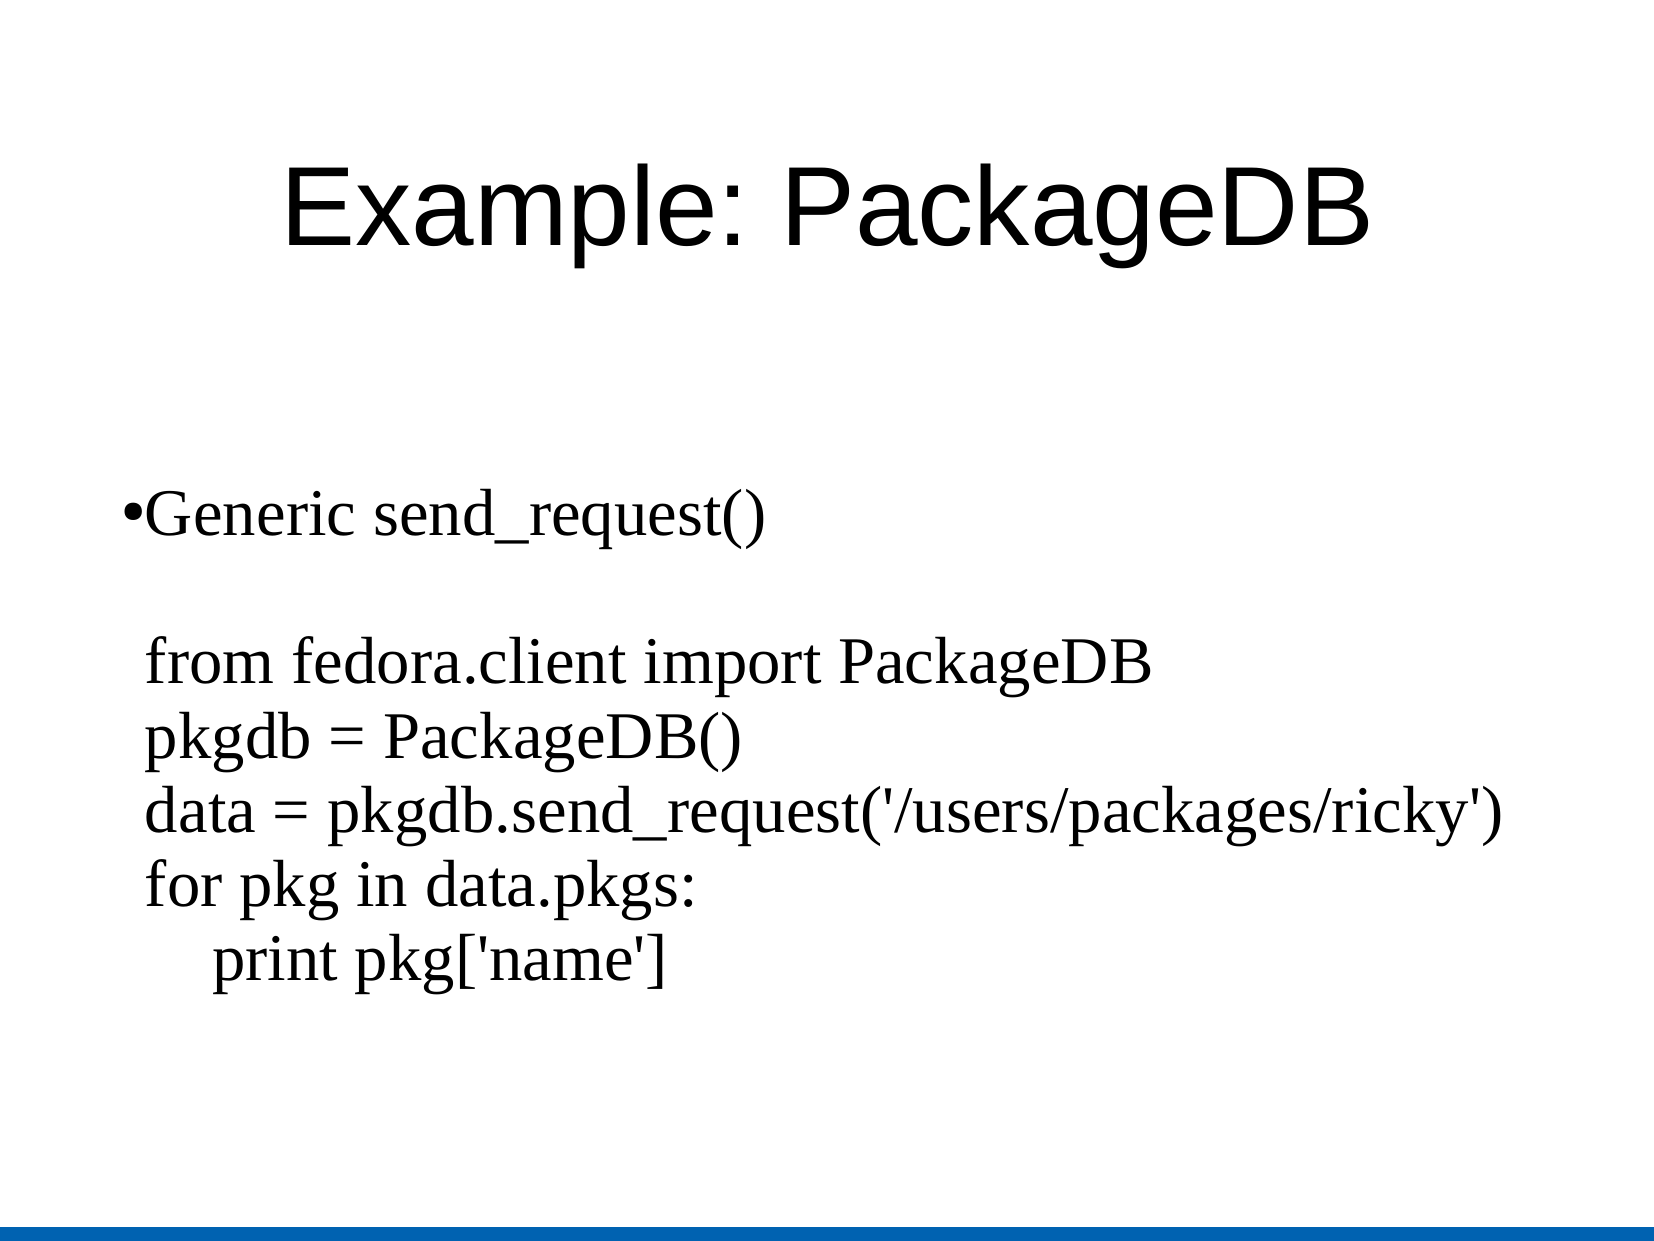

# Example: PackageDB
Generic send_request()
from fedora.client import PackageDB
pkgdb = PackageDB()
data = pkgdb.send_request('/users/packages/ricky')
for pkg in data.pkgs:
 print pkg['name']